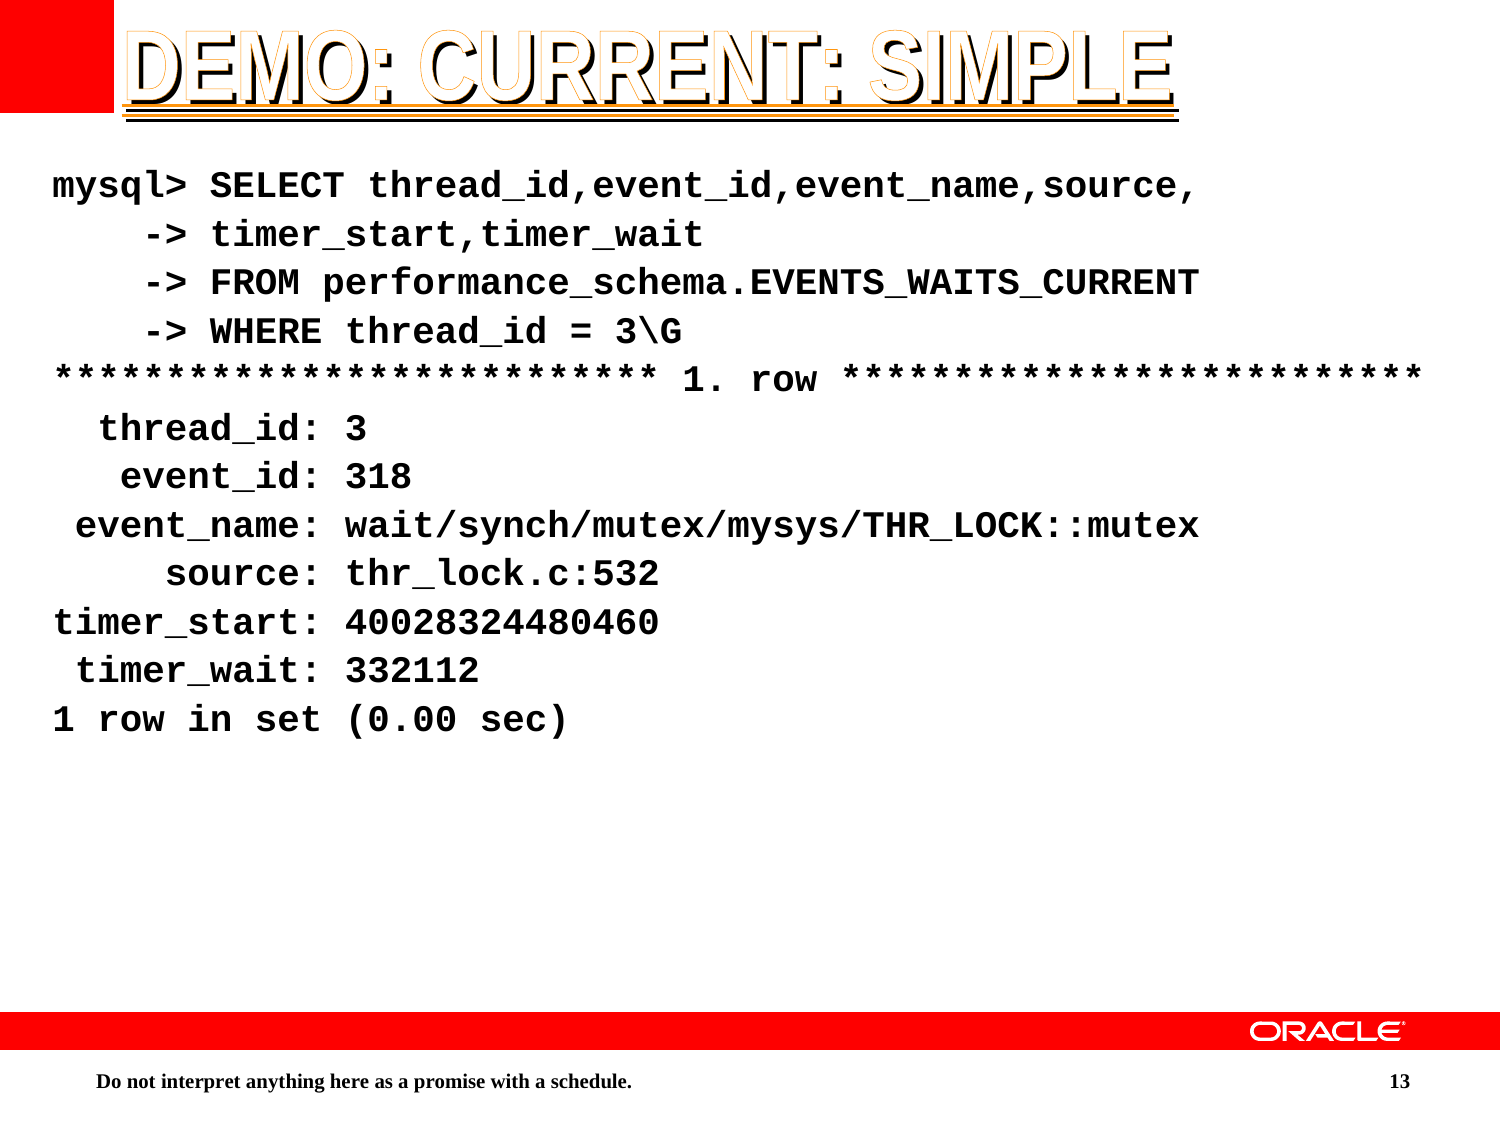

DEMO: CURRENT: SIMPLE
 mysql> SELECT thread_id,event_id,event_name,source,
 -> timer_start,timer_wait
 -> FROM performance_schema.EVENTS_WAITS_CURRENT
 -> WHERE thread_id = 3\G
*************************** 1. row **************************
 thread_id: 3
 event_id: 318
 event_name: wait/synch/mutex/mysys/THR_LOCK::mutex
 source: thr_lock.c:532
timer_start: 40028324480460
 timer_wait: 332112
1 row in set (0.00 sec)